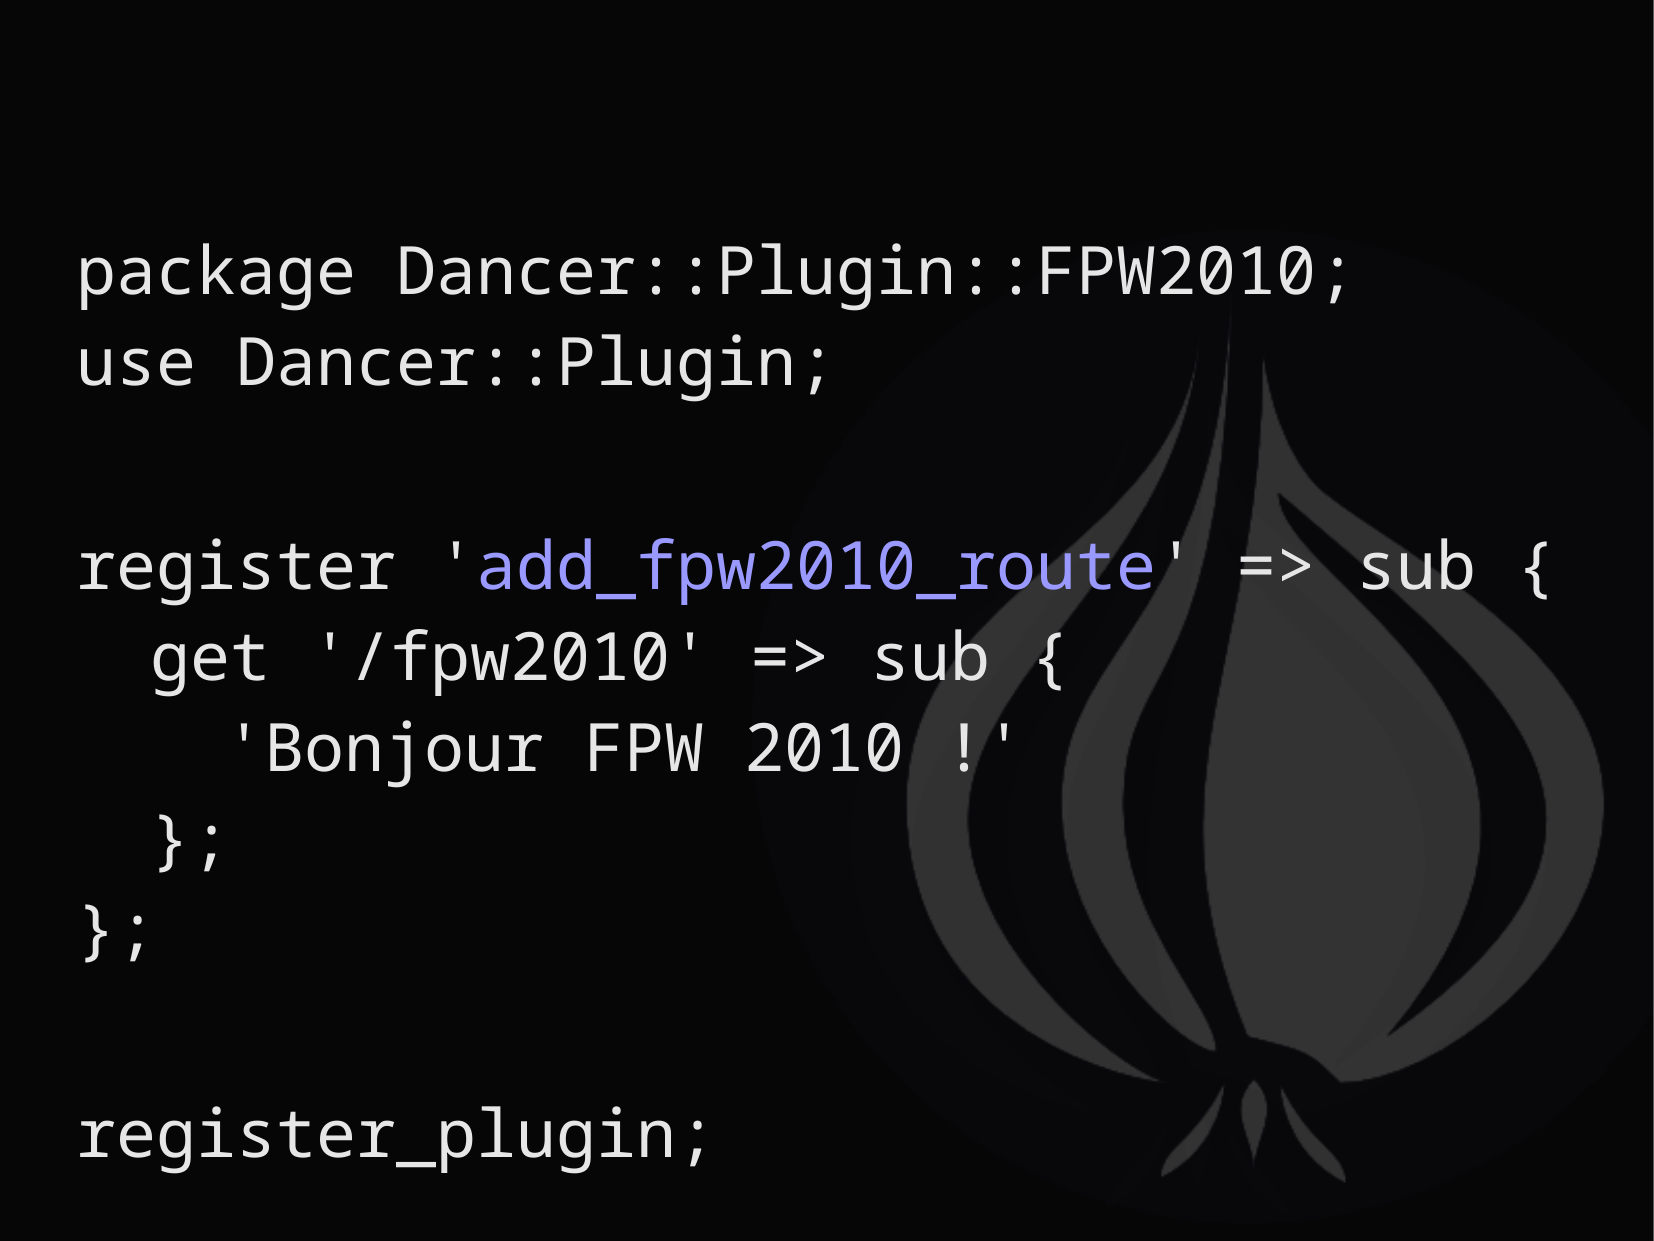

# package Dancer::Plugin::FPW2010;
use Dancer::Plugin;
register 'add_fpw2010_route' => sub {
	get '/fpw2010' => sub {
		'Bonjour FPW 2010 !'
	};
};
register_plugin;